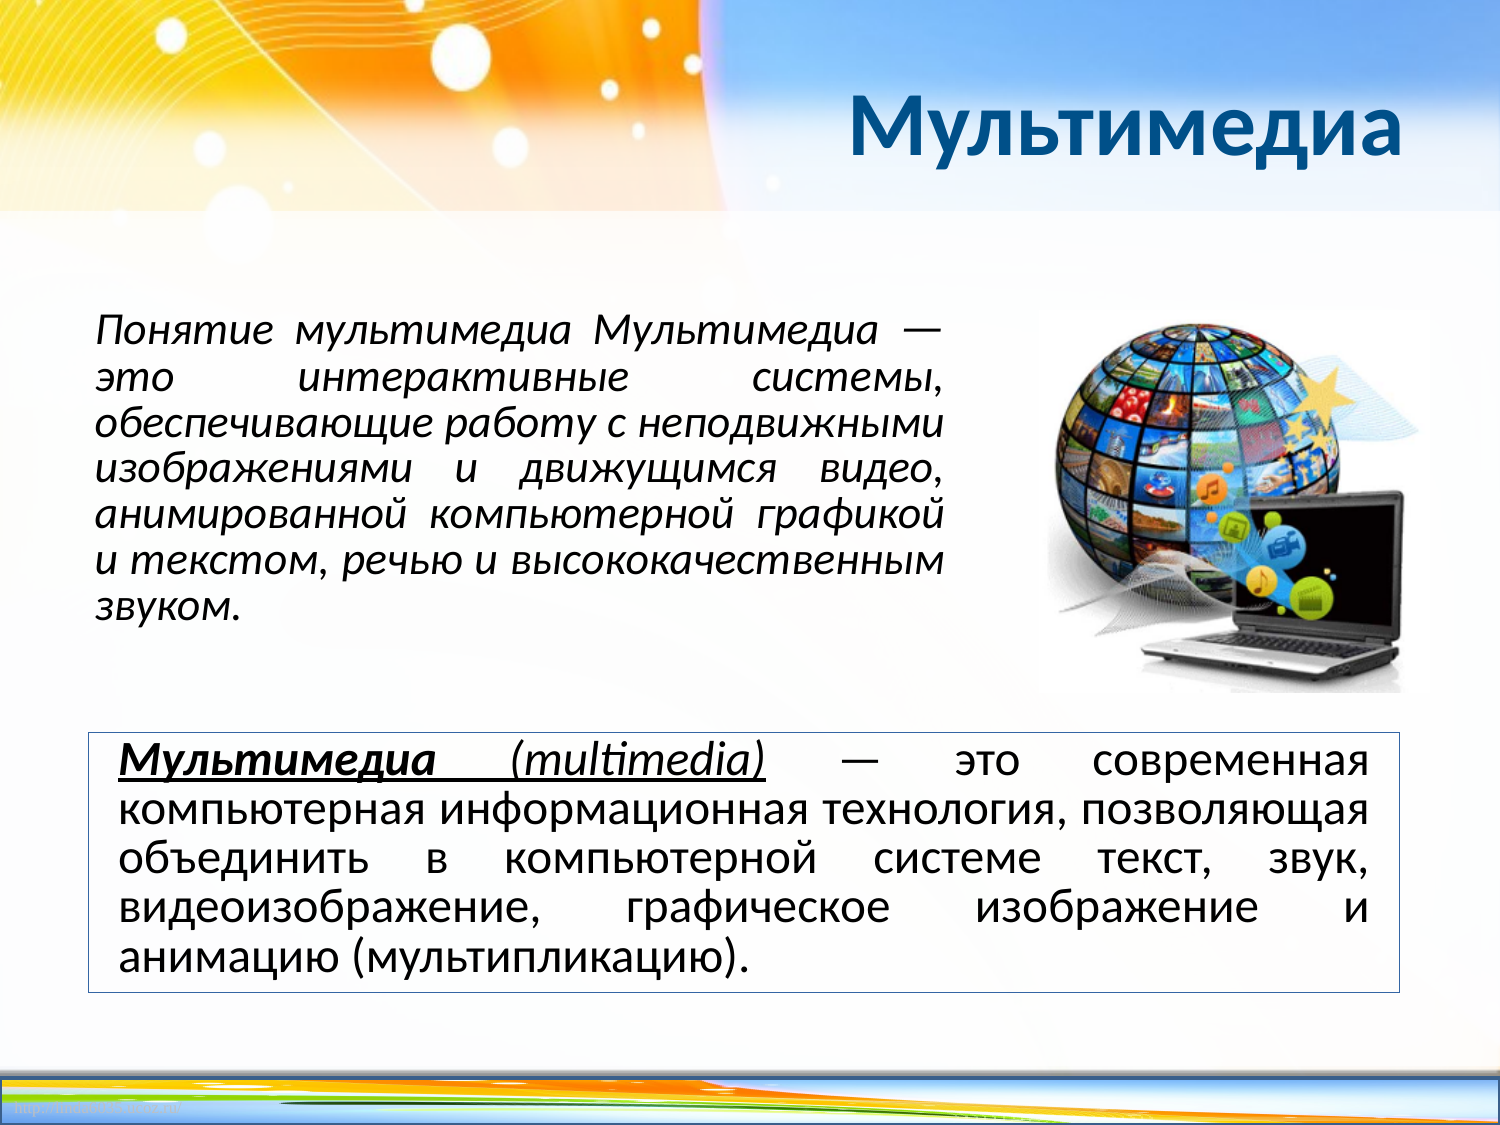

# Мультимедиа
Понятие мультимедиа Мультимедиа — это интерактивные системы, обеспечивающие работу с неподвижными изображениями и движущимся видео, анимированной компьютерной графикой и текстом, речью и высококачественным звуком.
Мультимедиа (multimedia) — это современная компьютерная информационная технология, позволяющая объединить в компьютерной системе текст, звук, видеоизображение, графическое изображение и анимацию (мультипликацию).